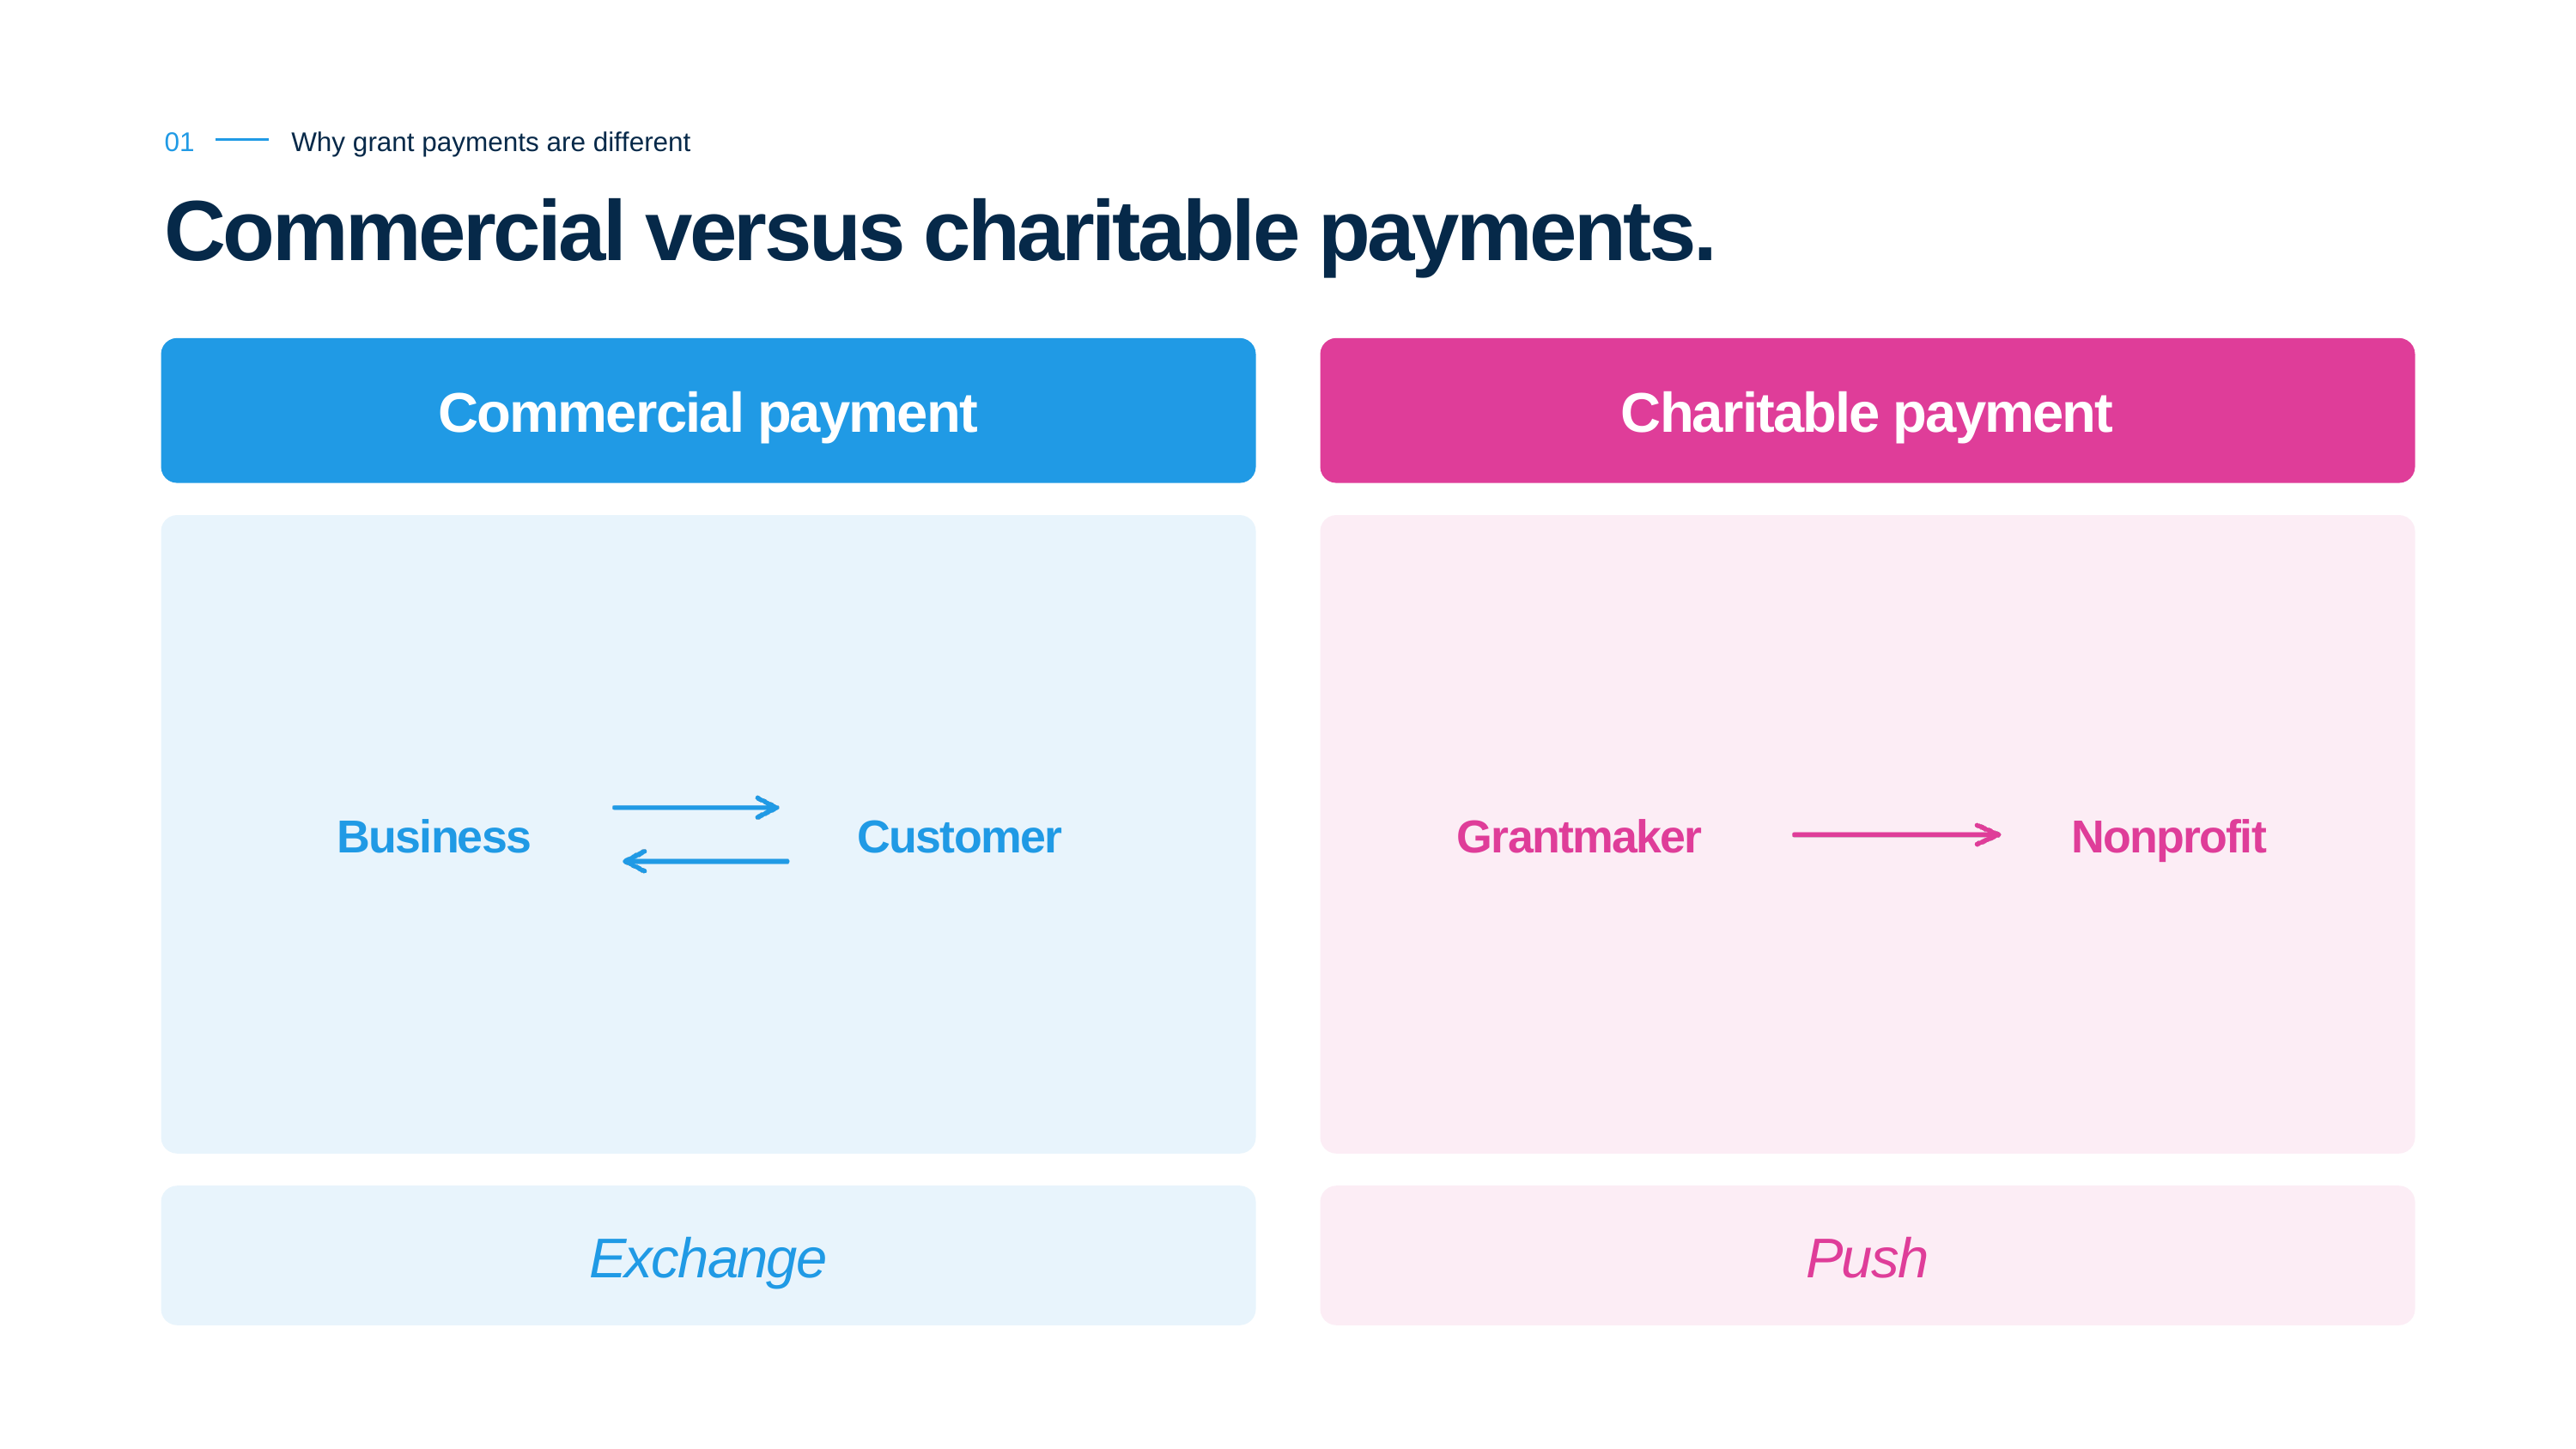

01
Why grant payments are different
Commercial versus charitable payments.
Commercial payment
Charitable payment
Business
Customer
Grantmaker
Nonprofit
Exchange
Push